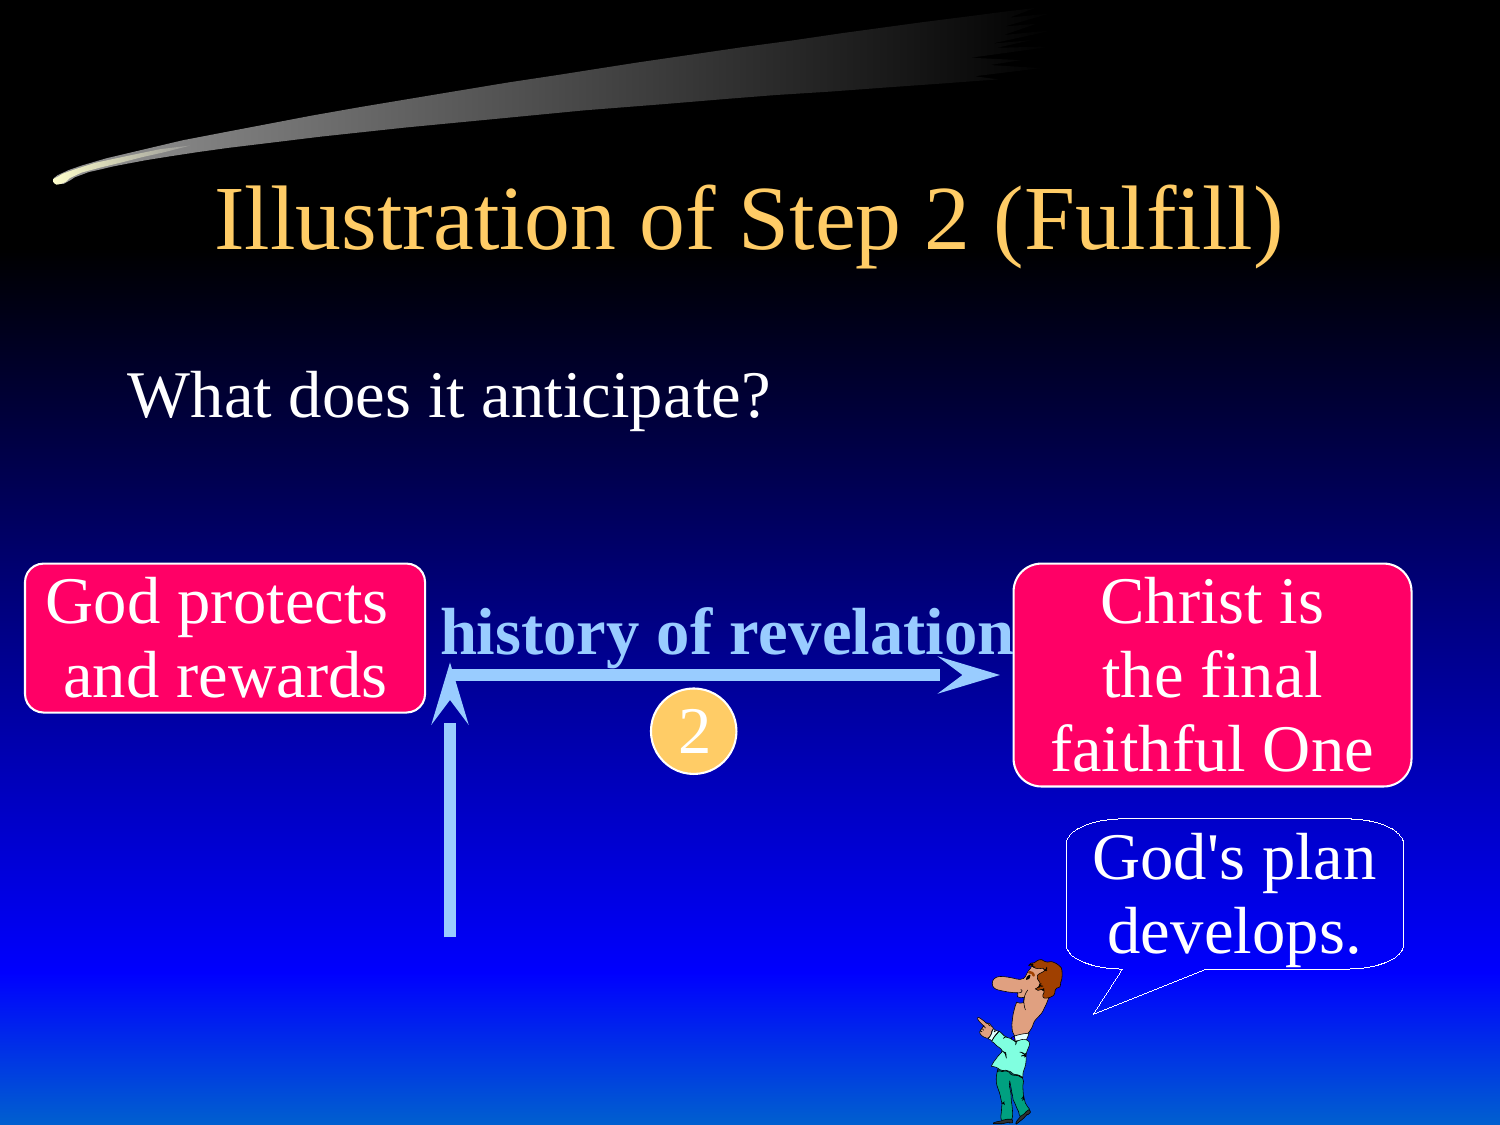

# Illustration of Step 2 (Fulfill)
What does it anticipate?
God protects
and rewards
Christ is
the final
faithful One
history of revelation
2
God's plan
develops.